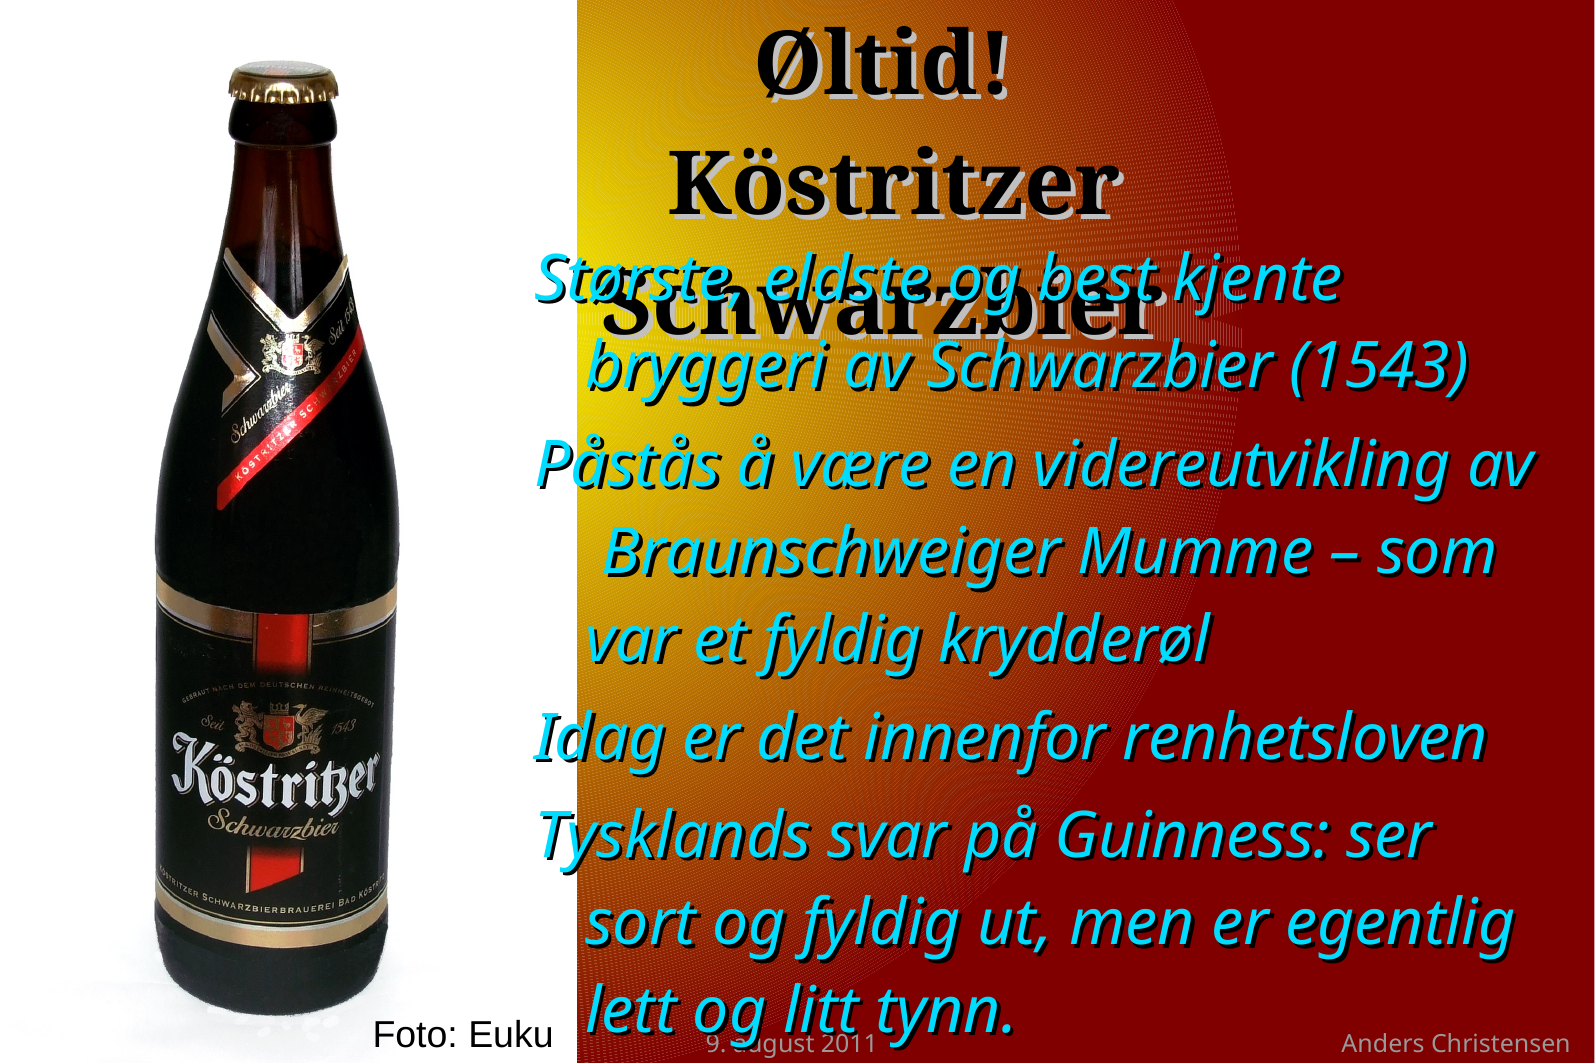

# Øltid! Köstritzer Schwarzbier
Største, eldste og best kjente bryggeri av Schwarzbier (1543)
Påstås å være en videreutvikling av Braunschweiger Mumme – som var et fyldig krydderøl
Idag er det innenfor renhetsloven
Tysklands svar på Guinness: ser sort og fyldig ut, men er egentlig lett og litt tynn.
Foto: Euku